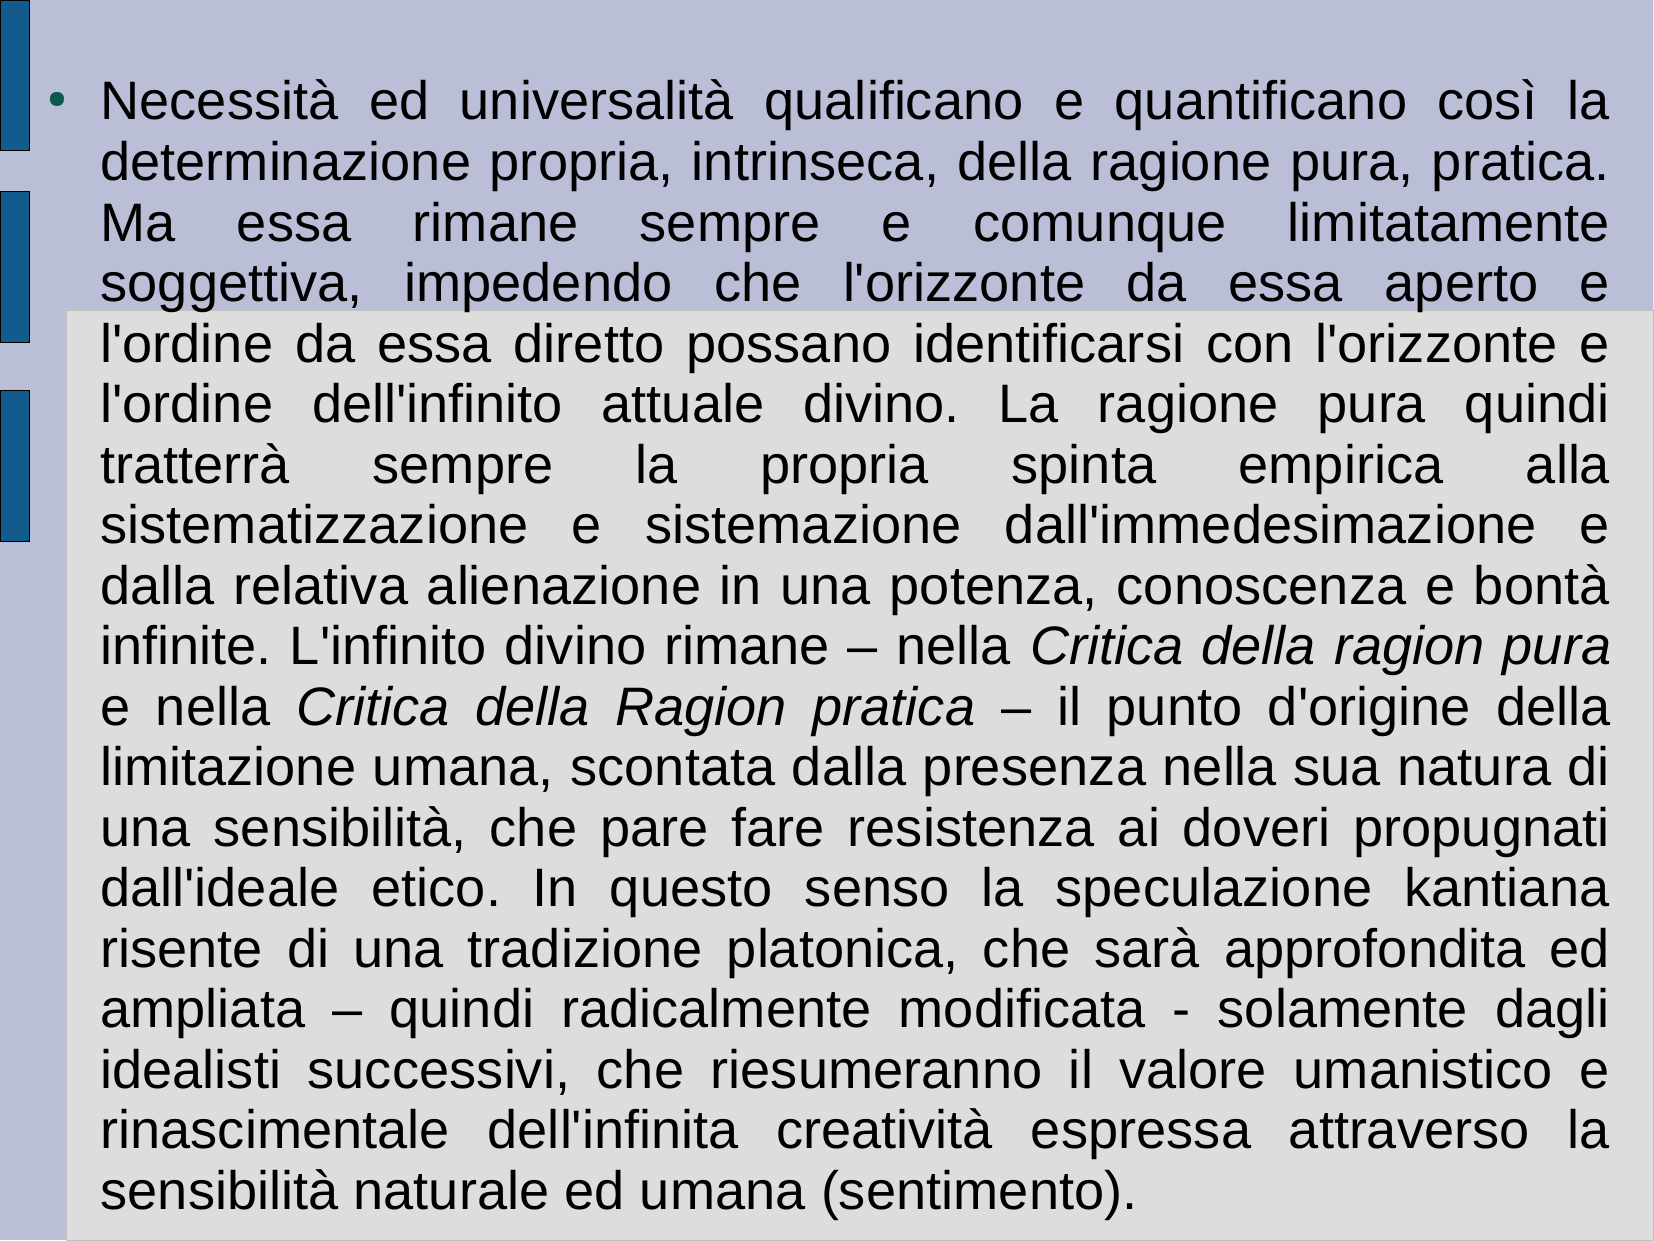

Necessità ed universalità qualificano e quantificano così la determinazione propria, intrinseca, della ragione pura, pratica. Ma essa rimane sempre e comunque limitatamente soggettiva, impedendo che l'orizzonte da essa aperto e l'ordine da essa diretto possano identificarsi con l'orizzonte e l'ordine dell'infinito attuale divino. La ragione pura quindi tratterrà sempre la propria spinta empirica alla sistematizzazione e sistemazione dall'immedesimazione e dalla relativa alienazione in una potenza, conoscenza e bontà infinite. L'infinito divino rimane – nella Critica della ragion pura e nella Critica della Ragion pratica – il punto d'origine della limitazione umana, scontata dalla presenza nella sua natura di una sensibilità, che pare fare resistenza ai doveri propugnati dall'ideale etico. In questo senso la speculazione kantiana risente di una tradizione platonica, che sarà approfondita ed ampliata – quindi radicalmente modificata - solamente dagli idealisti successivi, che riesumeranno il valore umanistico e rinascimentale dell'infinita creatività espressa attraverso la sensibilità naturale ed umana (sentimento).
#